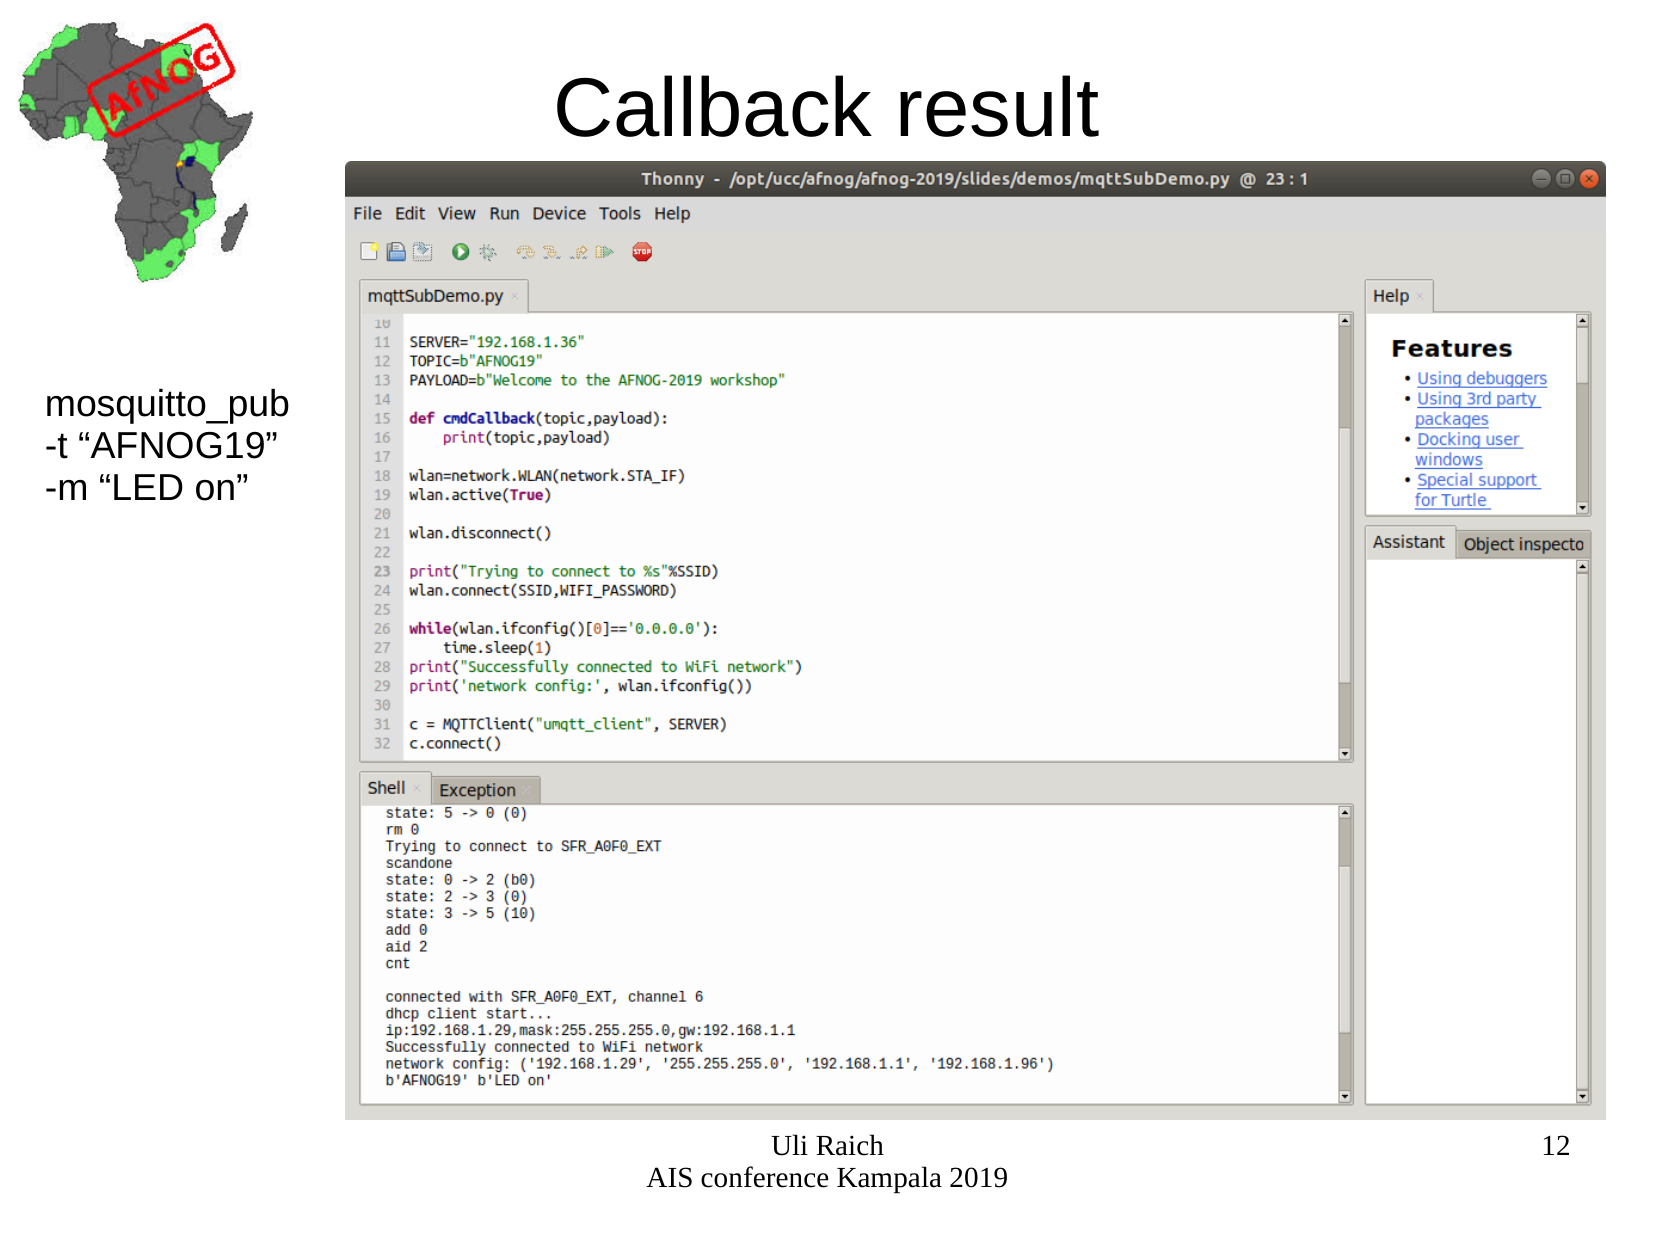

# Callback result
mosquitto_pub
-t “AFNOG19”
-m “LED on”
Uli Raich AIS conference Kampala 2019
12